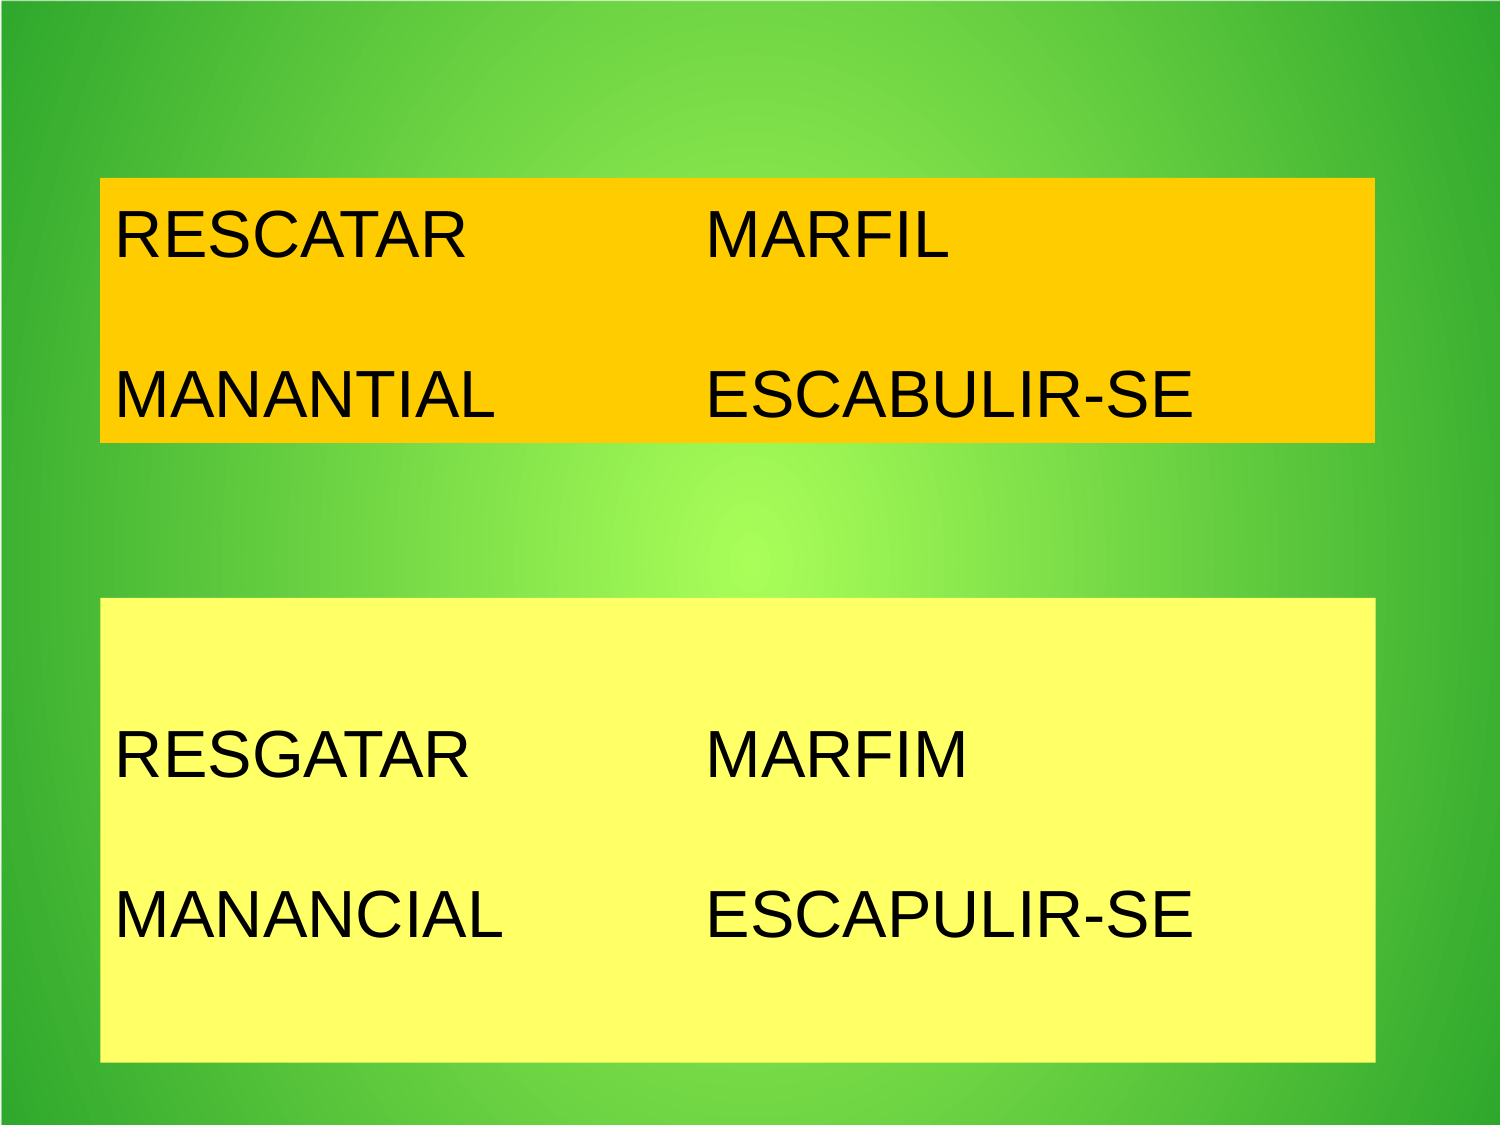

RESCATAR				MARFIL
MANANTIAL			ESCABULIR-SE
RESGATAR				MARFIM
MANANCIAL			ESCAPULIR-SE